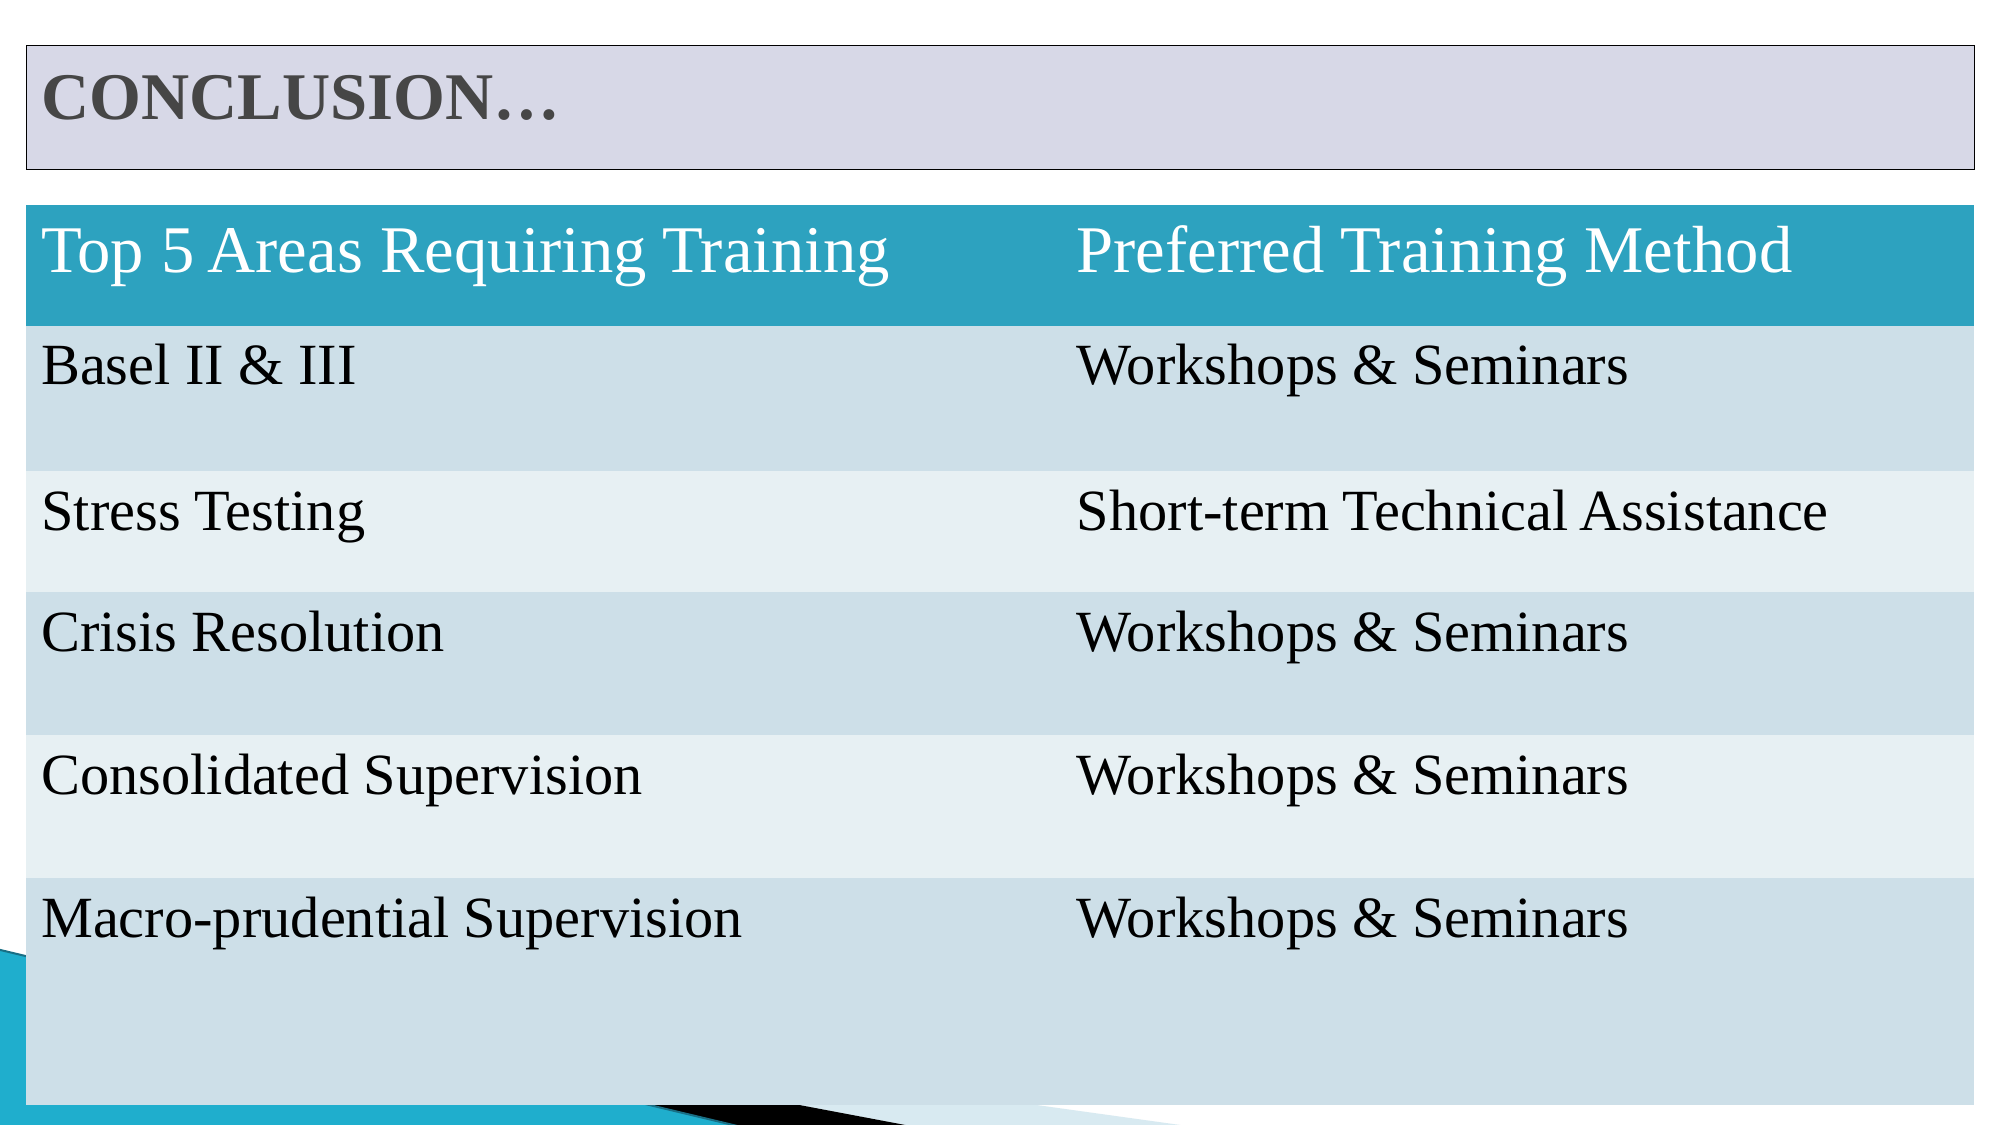

# CONCLUSION…
| Top 5 Areas Requiring Training | Preferred Training Method |
| --- | --- |
| Basel II & III | Workshops & Seminars |
| Stress Testing | Short-term Technical Assistance |
| Crisis Resolution | Workshops & Seminars |
| Consolidated Supervision | Workshops & Seminars |
| Macro-prudential Supervision | Workshops & Seminars |